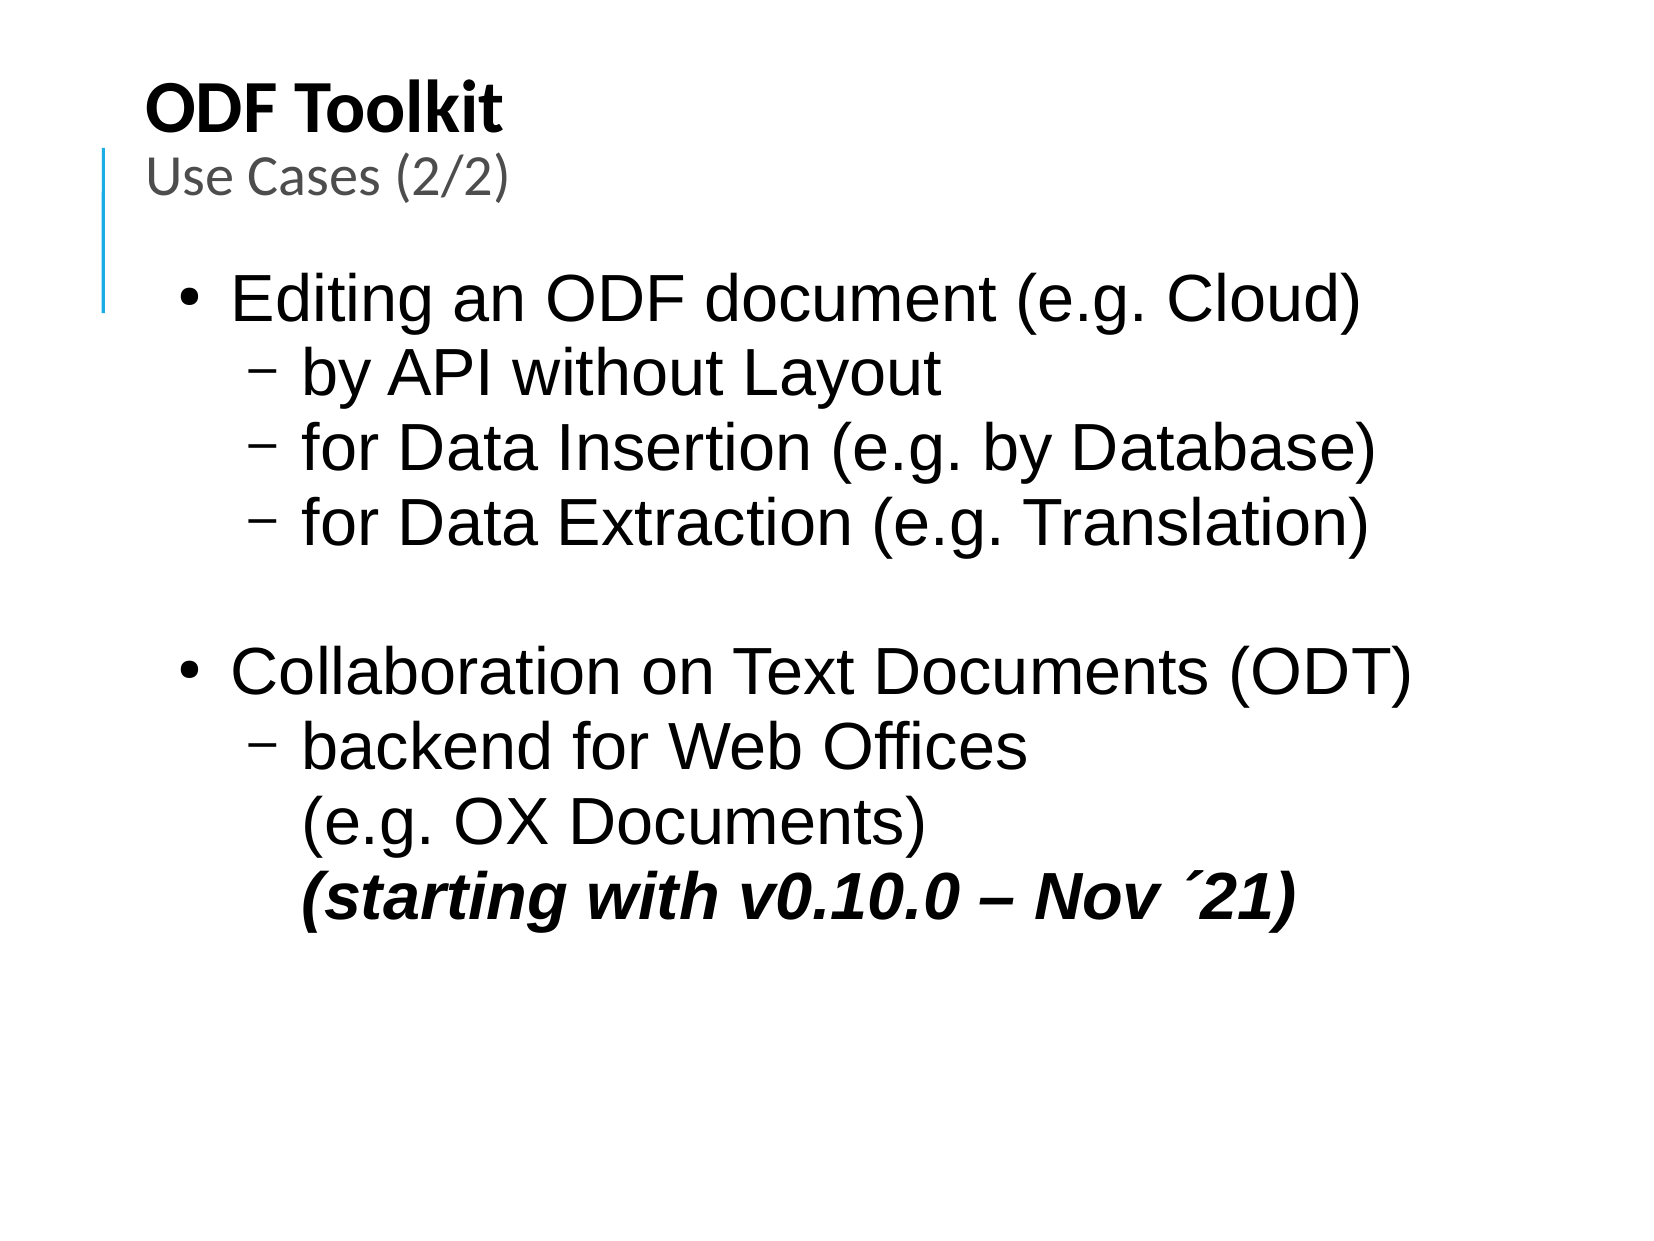

# ODF Toolkit Use Cases (2/2)
Editing an ODF document (e.g. Cloud)
by API without Layout
for Data Insertion (e.g. by Database)
for Data Extraction (e.g. Translation)
Collaboration on Text Documents (ODT)
backend for Web Offices
(e.g. OX Documents)
(starting with v0.10.0 – Nov ´21)